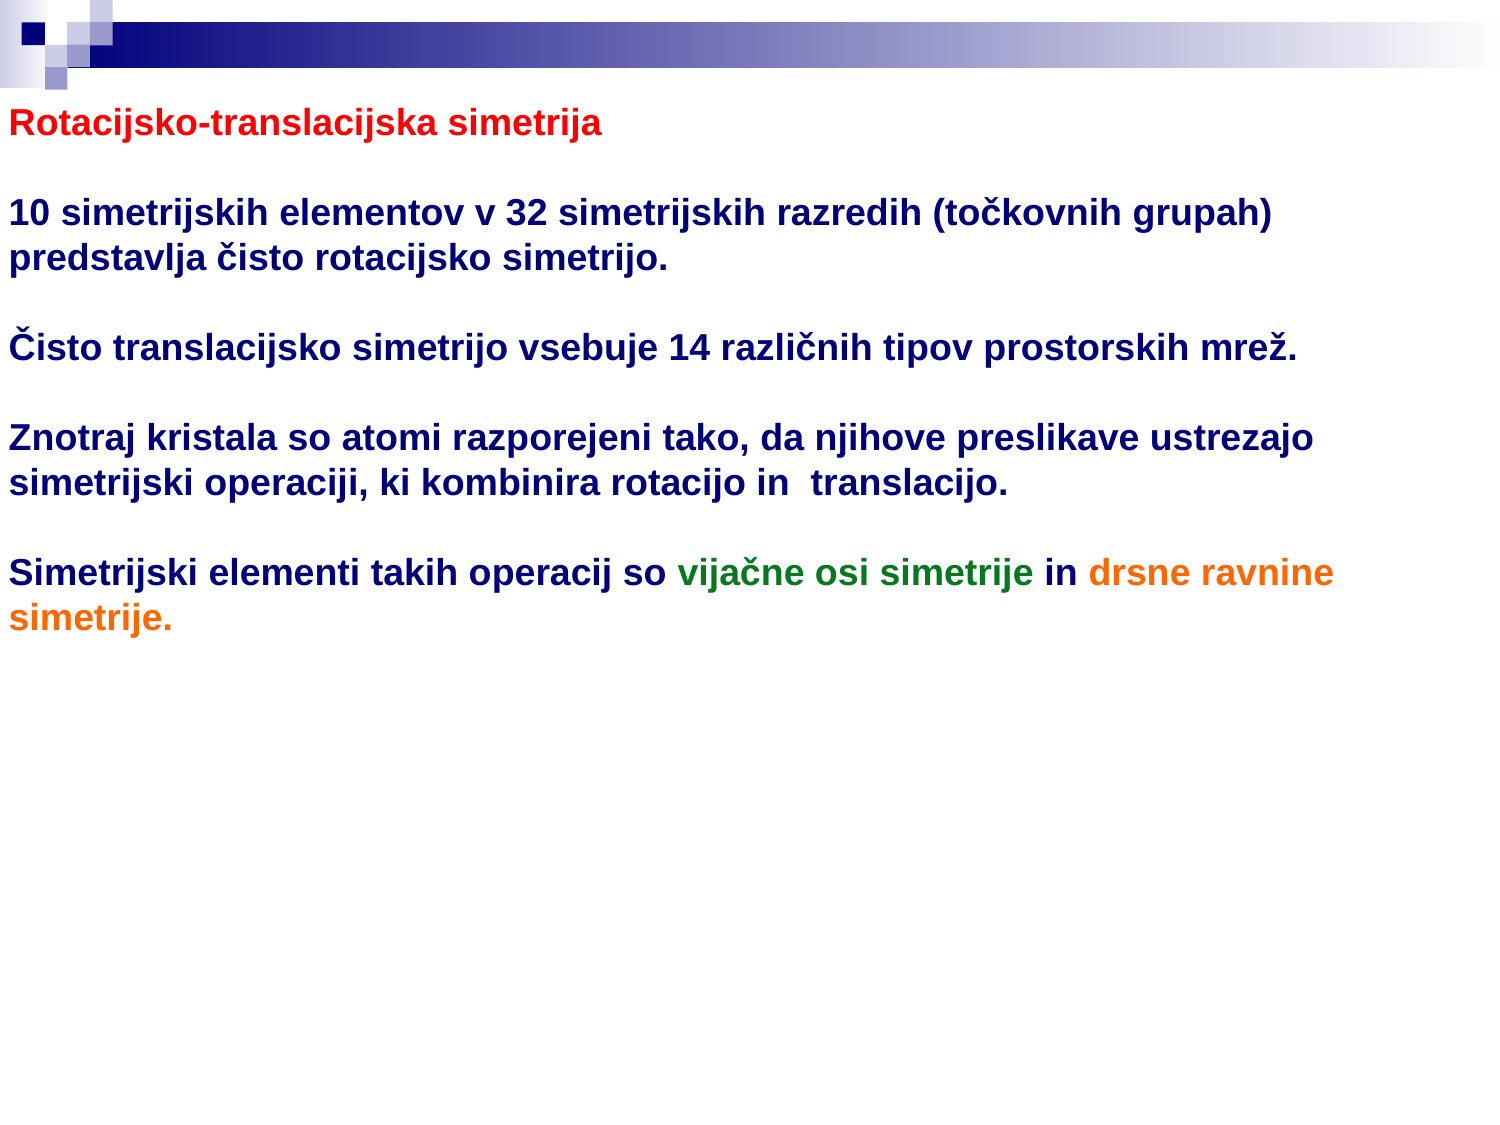

Rotacijsko-translacijska simetrija
10 simetrijskih elementov v 32 simetrijskih razredih (točkovnih grupah) predstavlja čisto rotacijsko simetrijo.
Čisto translacijsko simetrijo vsebuje 14 različnih tipov prostorskih mrež.
Znotraj kristala so atomi razporejeni tako, da njihove preslikave ustrezajo simetrijski operaciji, ki kombinira rotacijo in translacijo.
Simetrijski elementi takih operacij so vijačne osi simetrije in drsne ravnine simetrije.